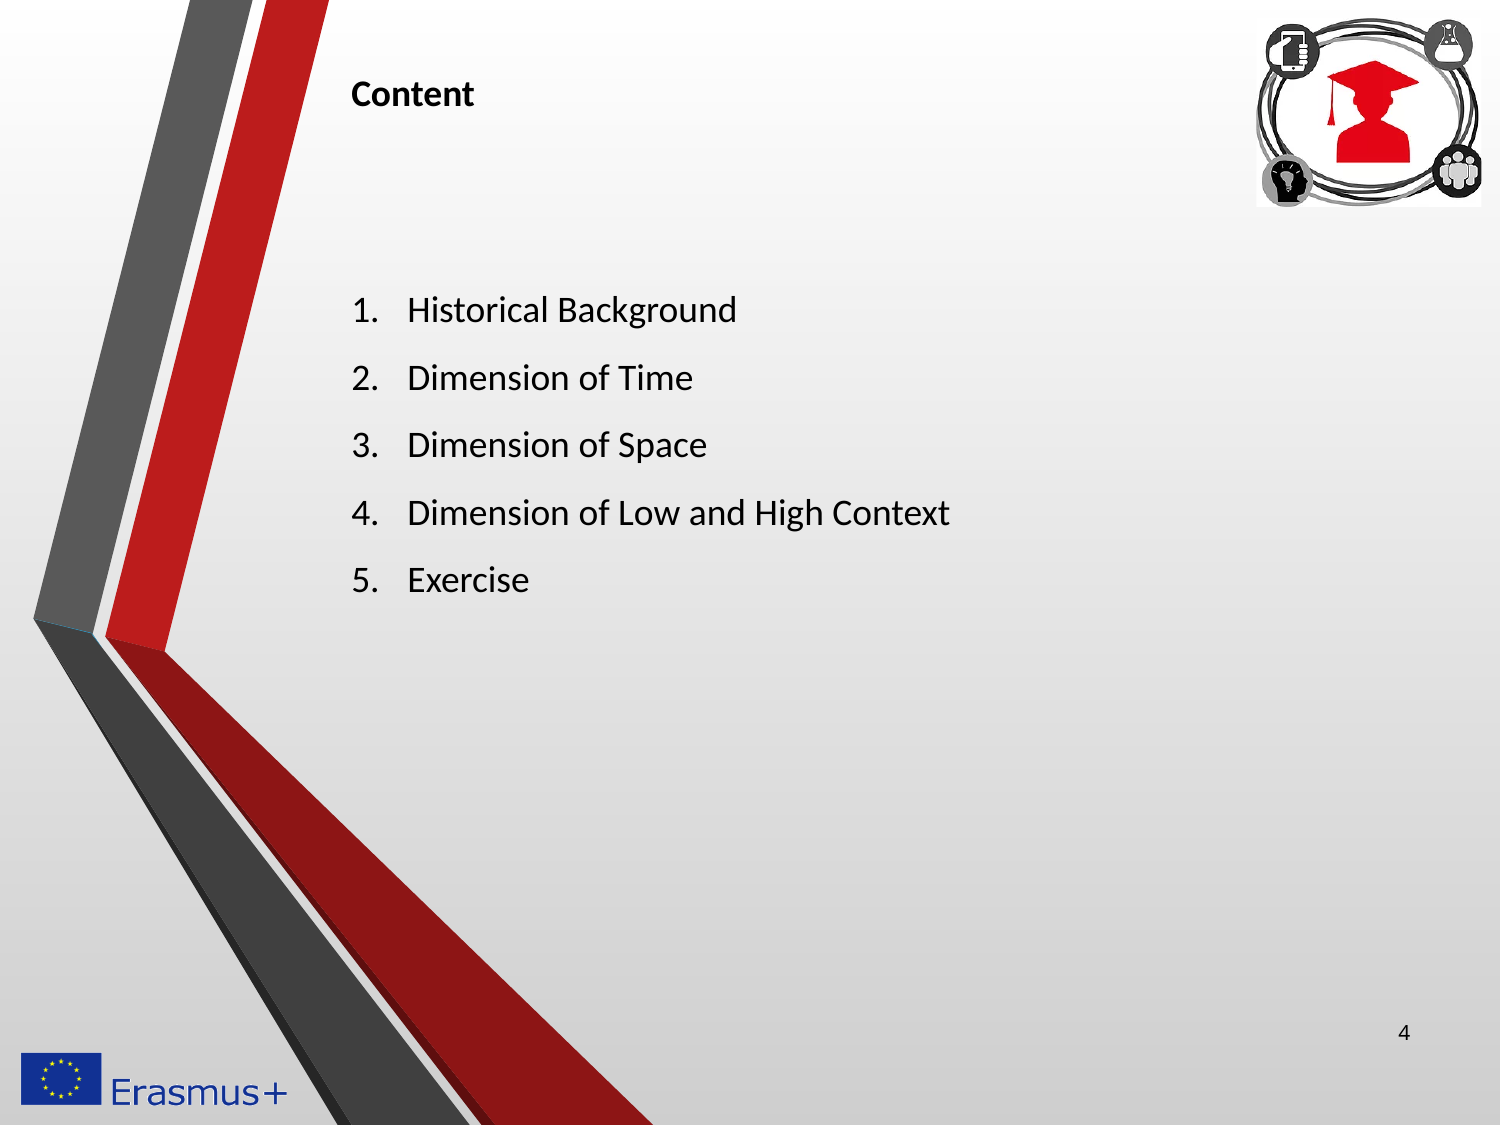

Content
Historical Background
Dimension of Time
Dimension of Space
Dimension of Low and High Context
Exercise